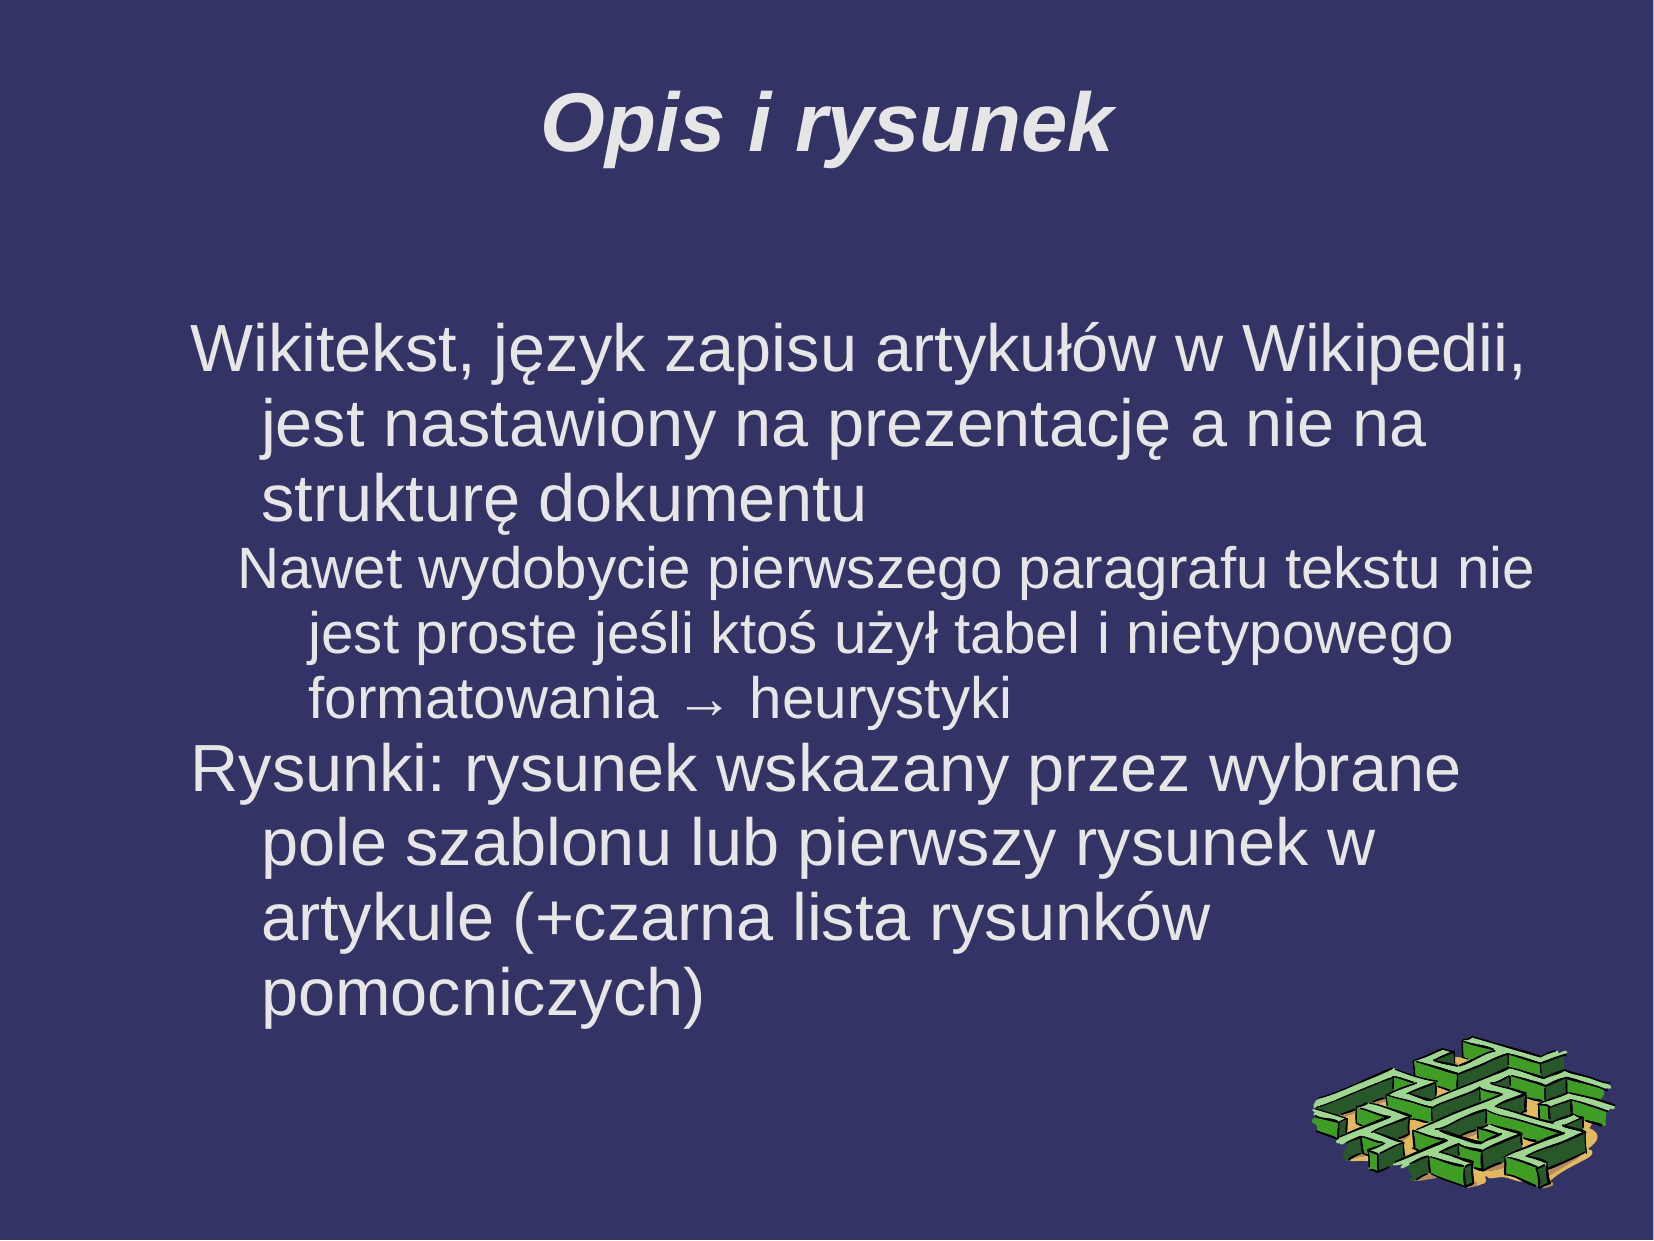

# Opis i rysunek
Wikitekst, język zapisu artykułów w Wikipedii, jest nastawiony na prezentację a nie na strukturę dokumentu
Nawet wydobycie pierwszego paragrafu tekstu nie jest proste jeśli ktoś użył tabel i nietypowego formatowania → heurystyki
Rysunki: rysunek wskazany przez wybrane pole szablonu lub pierwszy rysunek w artykule (+czarna lista rysunków pomocniczych)